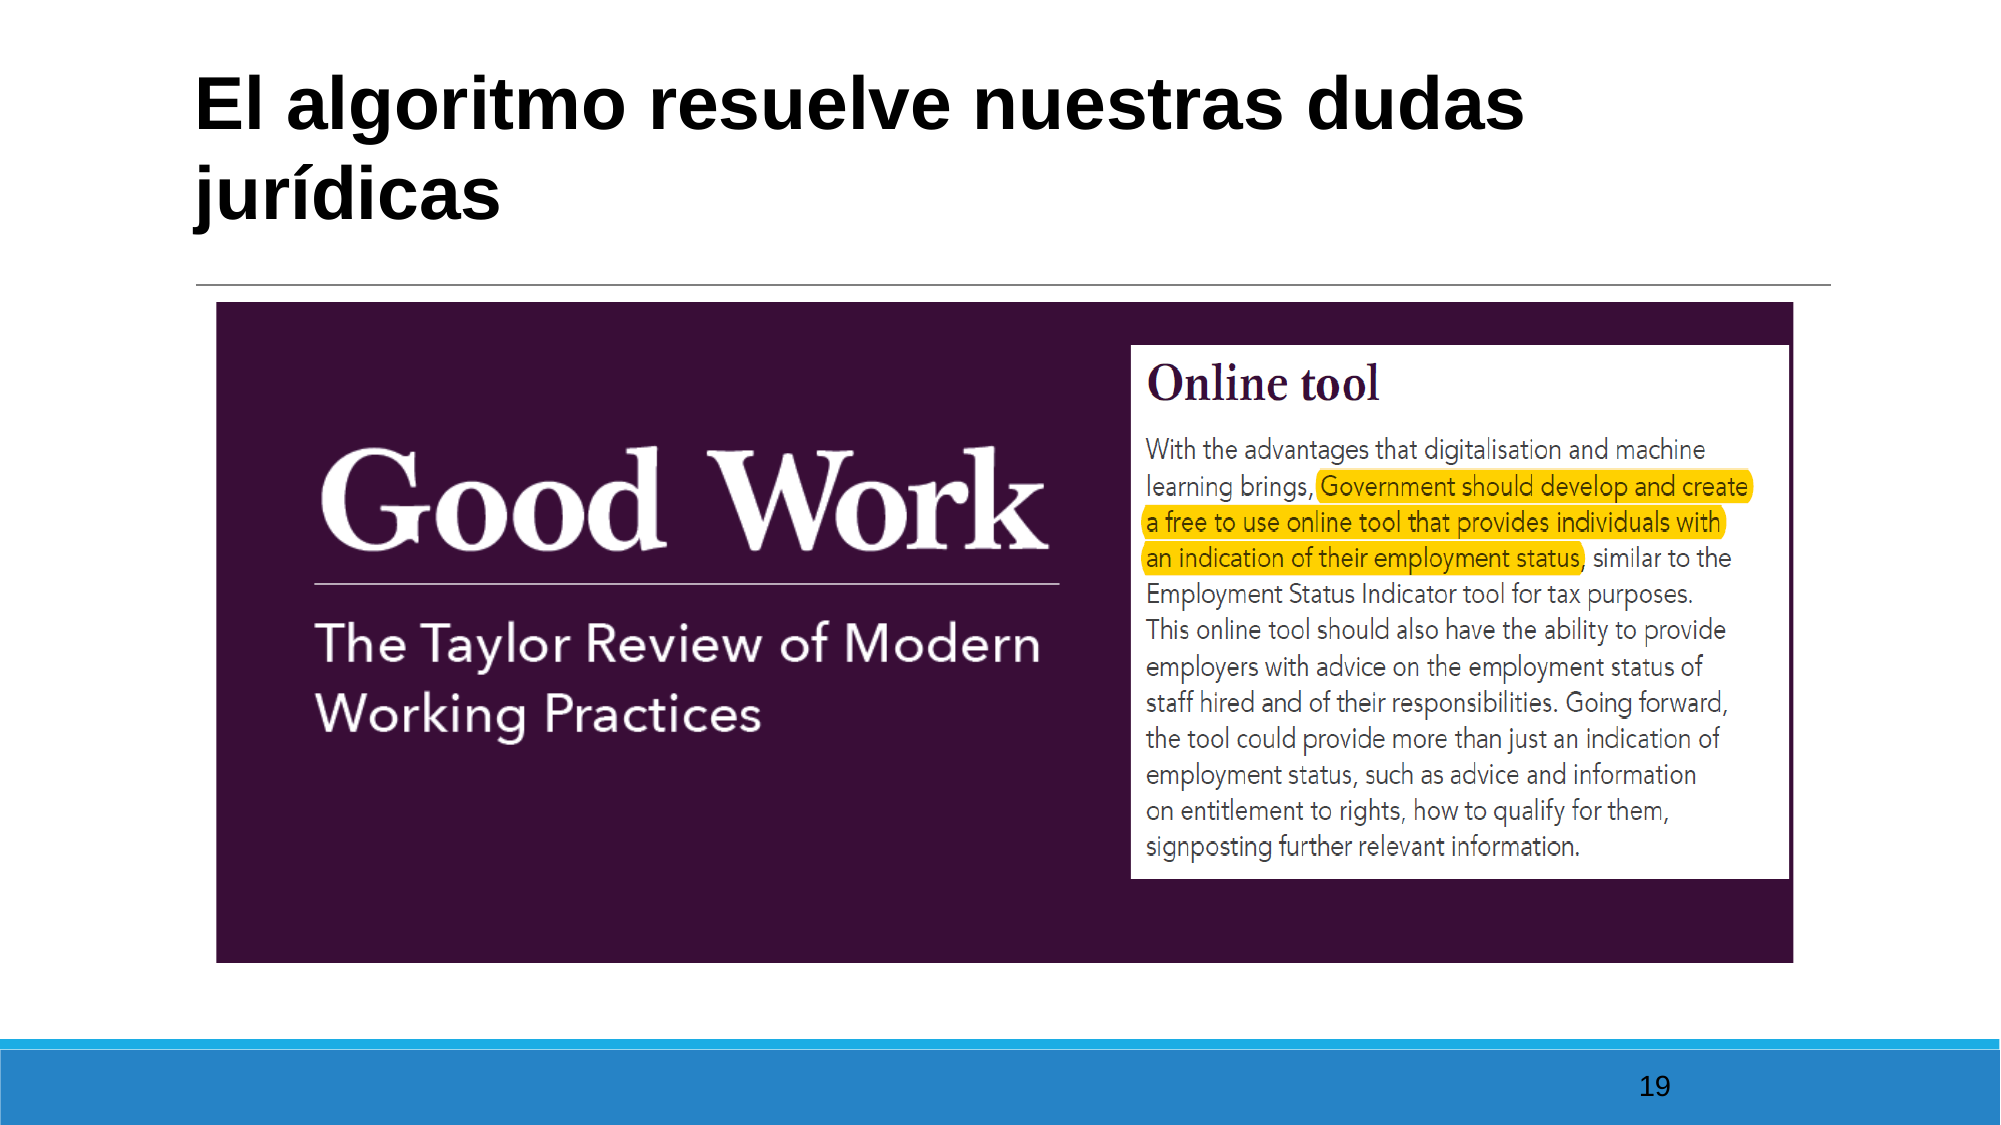

# El algoritmo resuelve nuestras dudas jurídicas